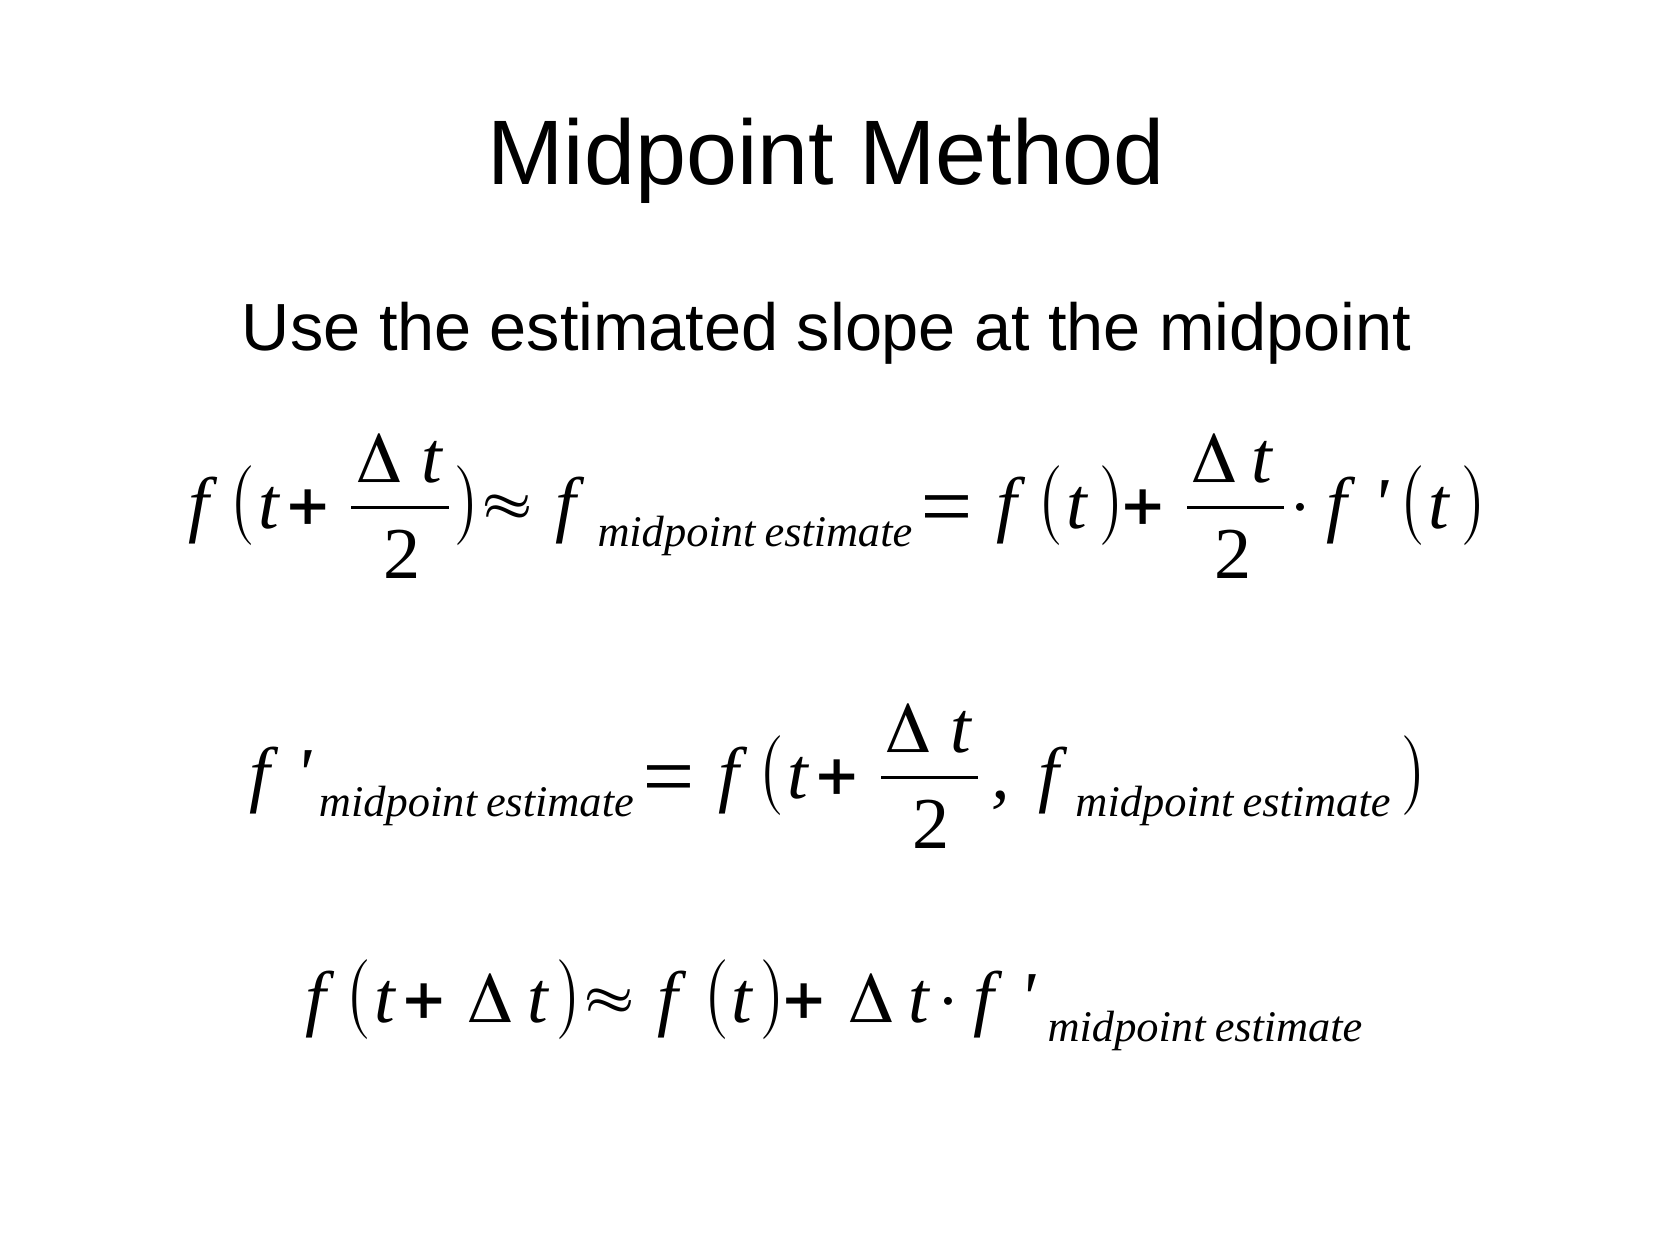

# Midpoint Method
Use the estimated slope at the midpoint